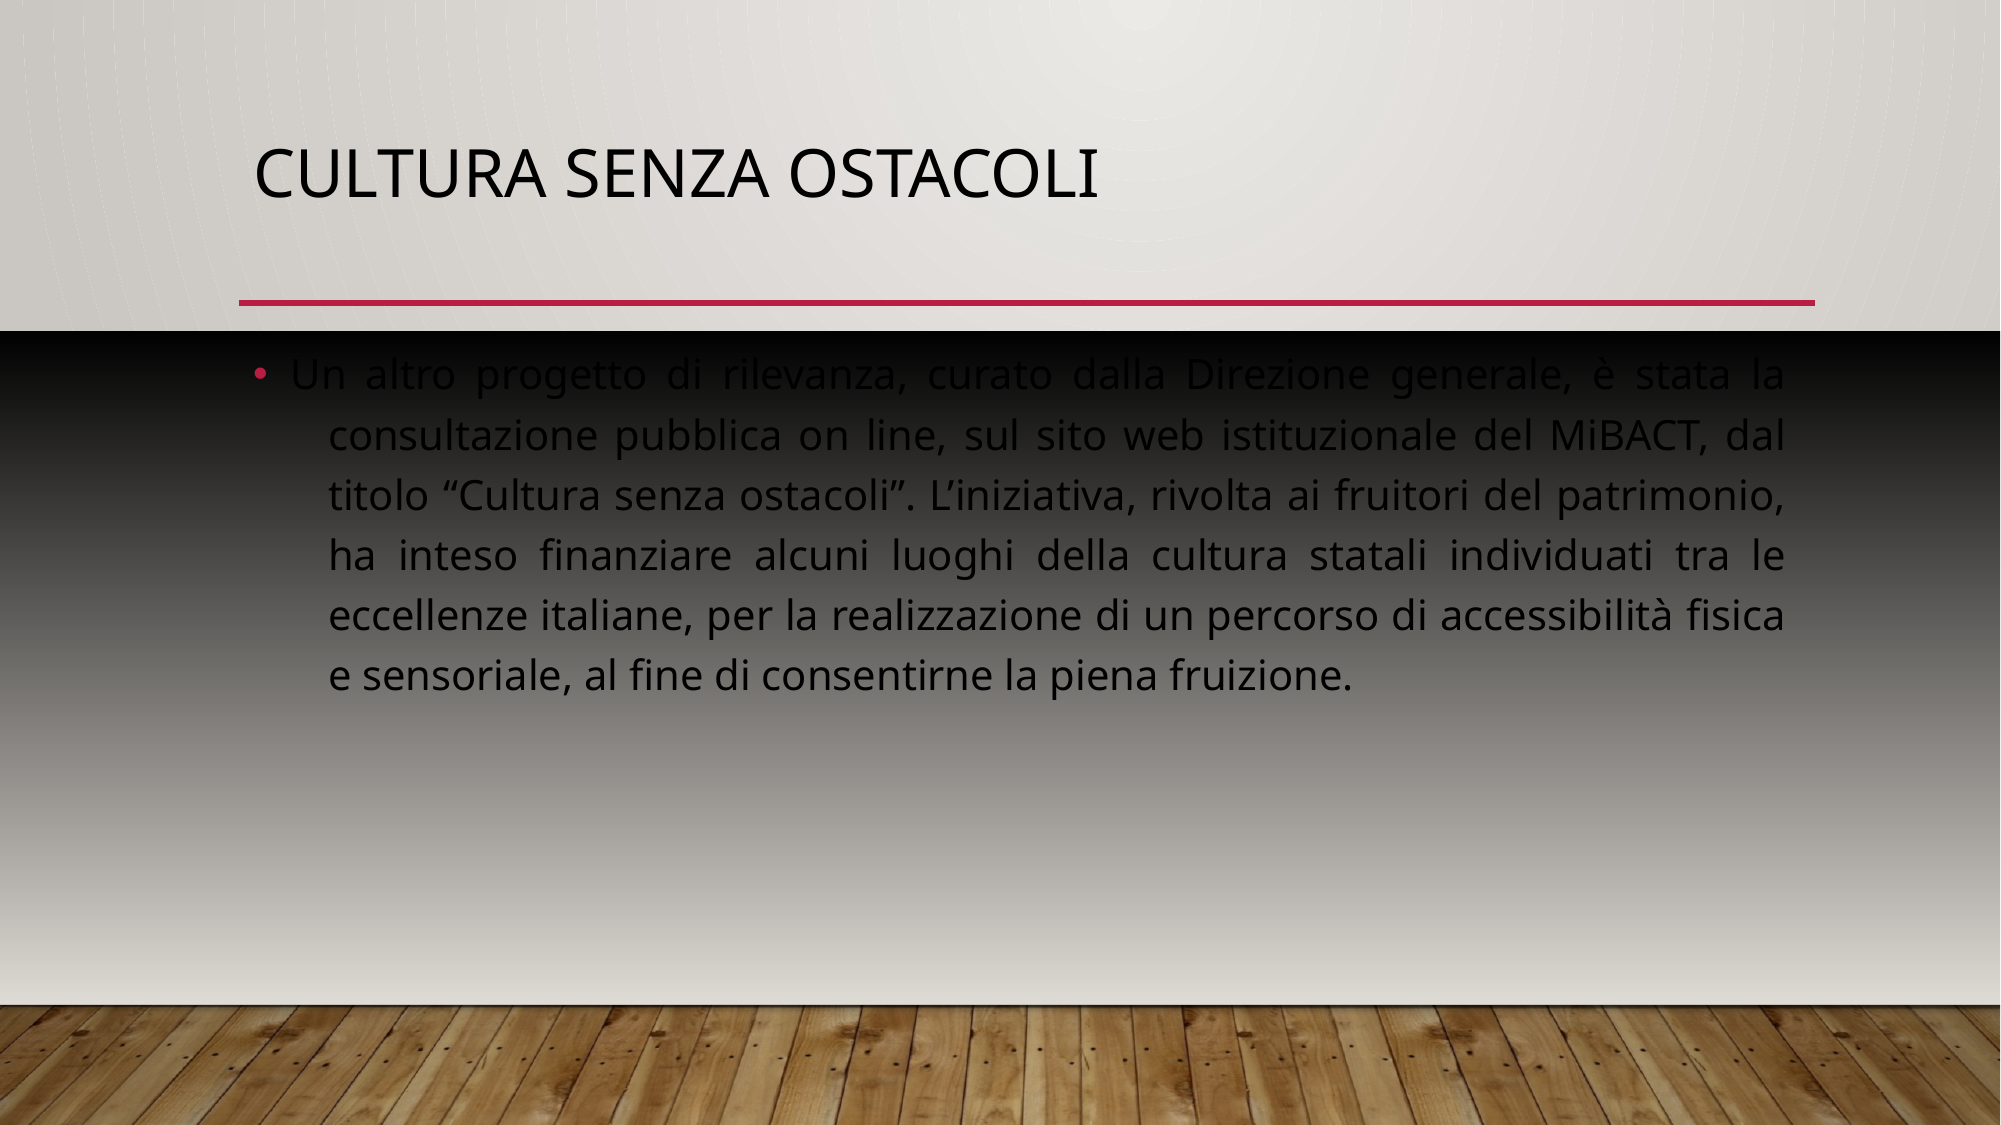

# Cultura senza ostacoli
Un altro progetto di rilevanza, curato dalla Direzione generale, è stata la consultazione pubblica on line, sul sito web istituzionale del MiBACT, dal titolo “Cultura senza ostacoli”. L’iniziativa, rivolta ai fruitori del patrimonio, ha inteso finanziare alcuni luoghi della cultura statali individuati tra le eccellenze italiane, per la realizzazione di un percorso di accessibilità fisica e sensoriale, al fine di consentirne la piena fruizione.